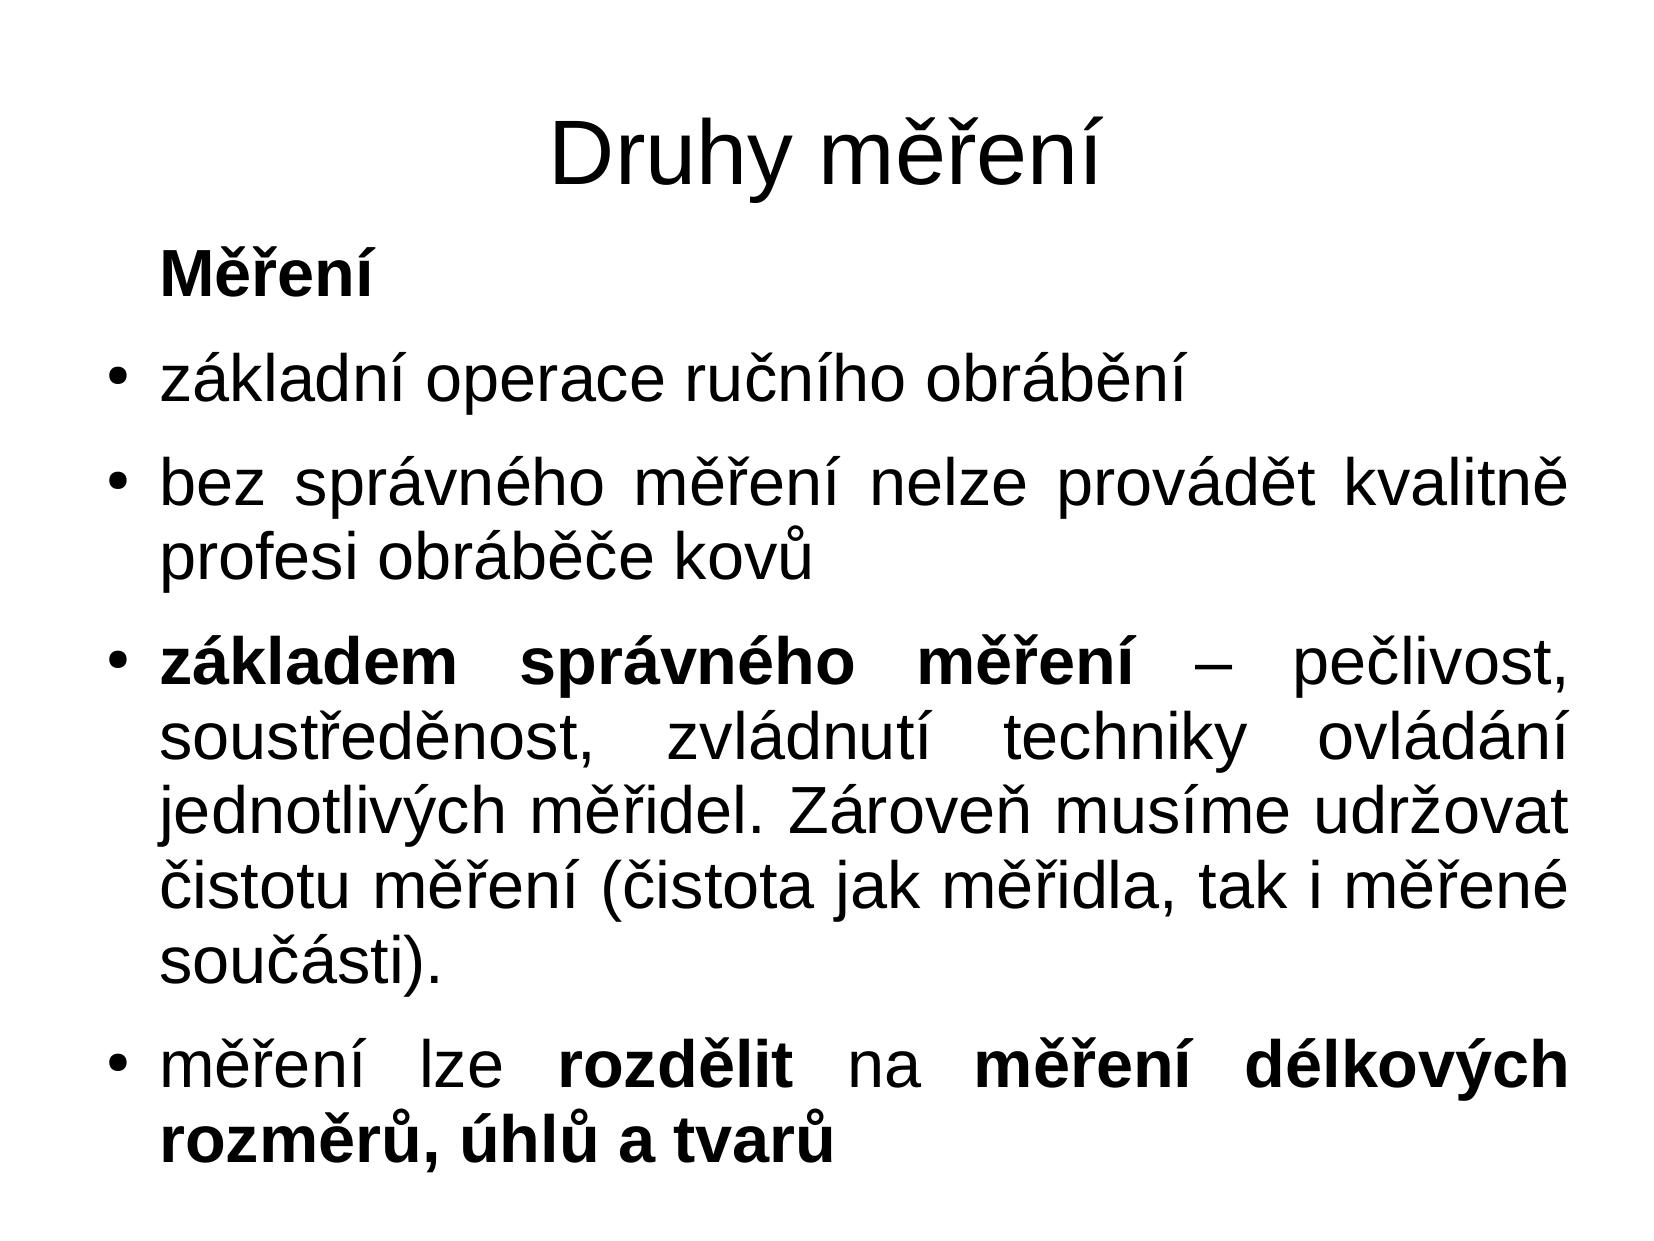

# Druhy měření
Měření
základní operace ručního obrábění
bez správného měření nelze provádět kvalitně profesi obráběče kovů
základem správného měření – pečlivost, soustředěnost, zvládnutí techniky ovládání jednotlivých měřidel. Zároveň musíme udržovat čistotu měření (čistota jak měřidla, tak i měřené součásti).
měření lze rozdělit na měření délkových rozměrů, úhlů a tvarů